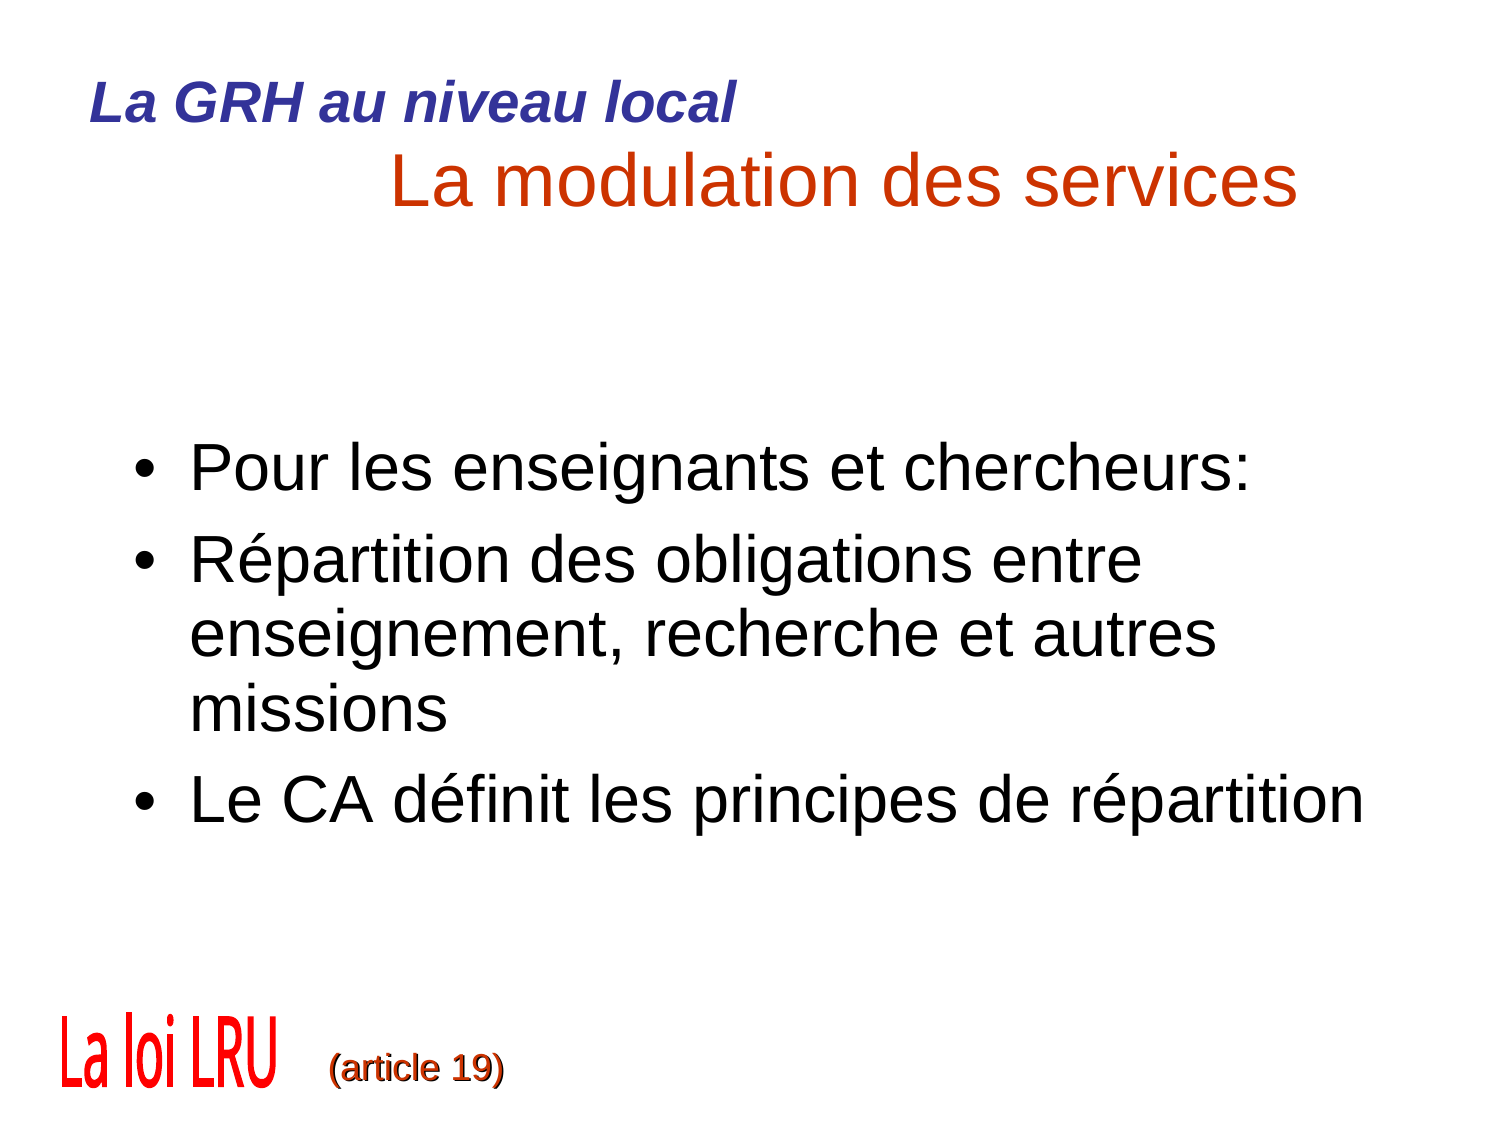

# La GRH au niveau local La modulation des services
Pour les enseignants et chercheurs:
Répartition des obligations entre enseignement, recherche et autres missions
Le CA définit les principes de répartition
La loi LRU
(article 19)